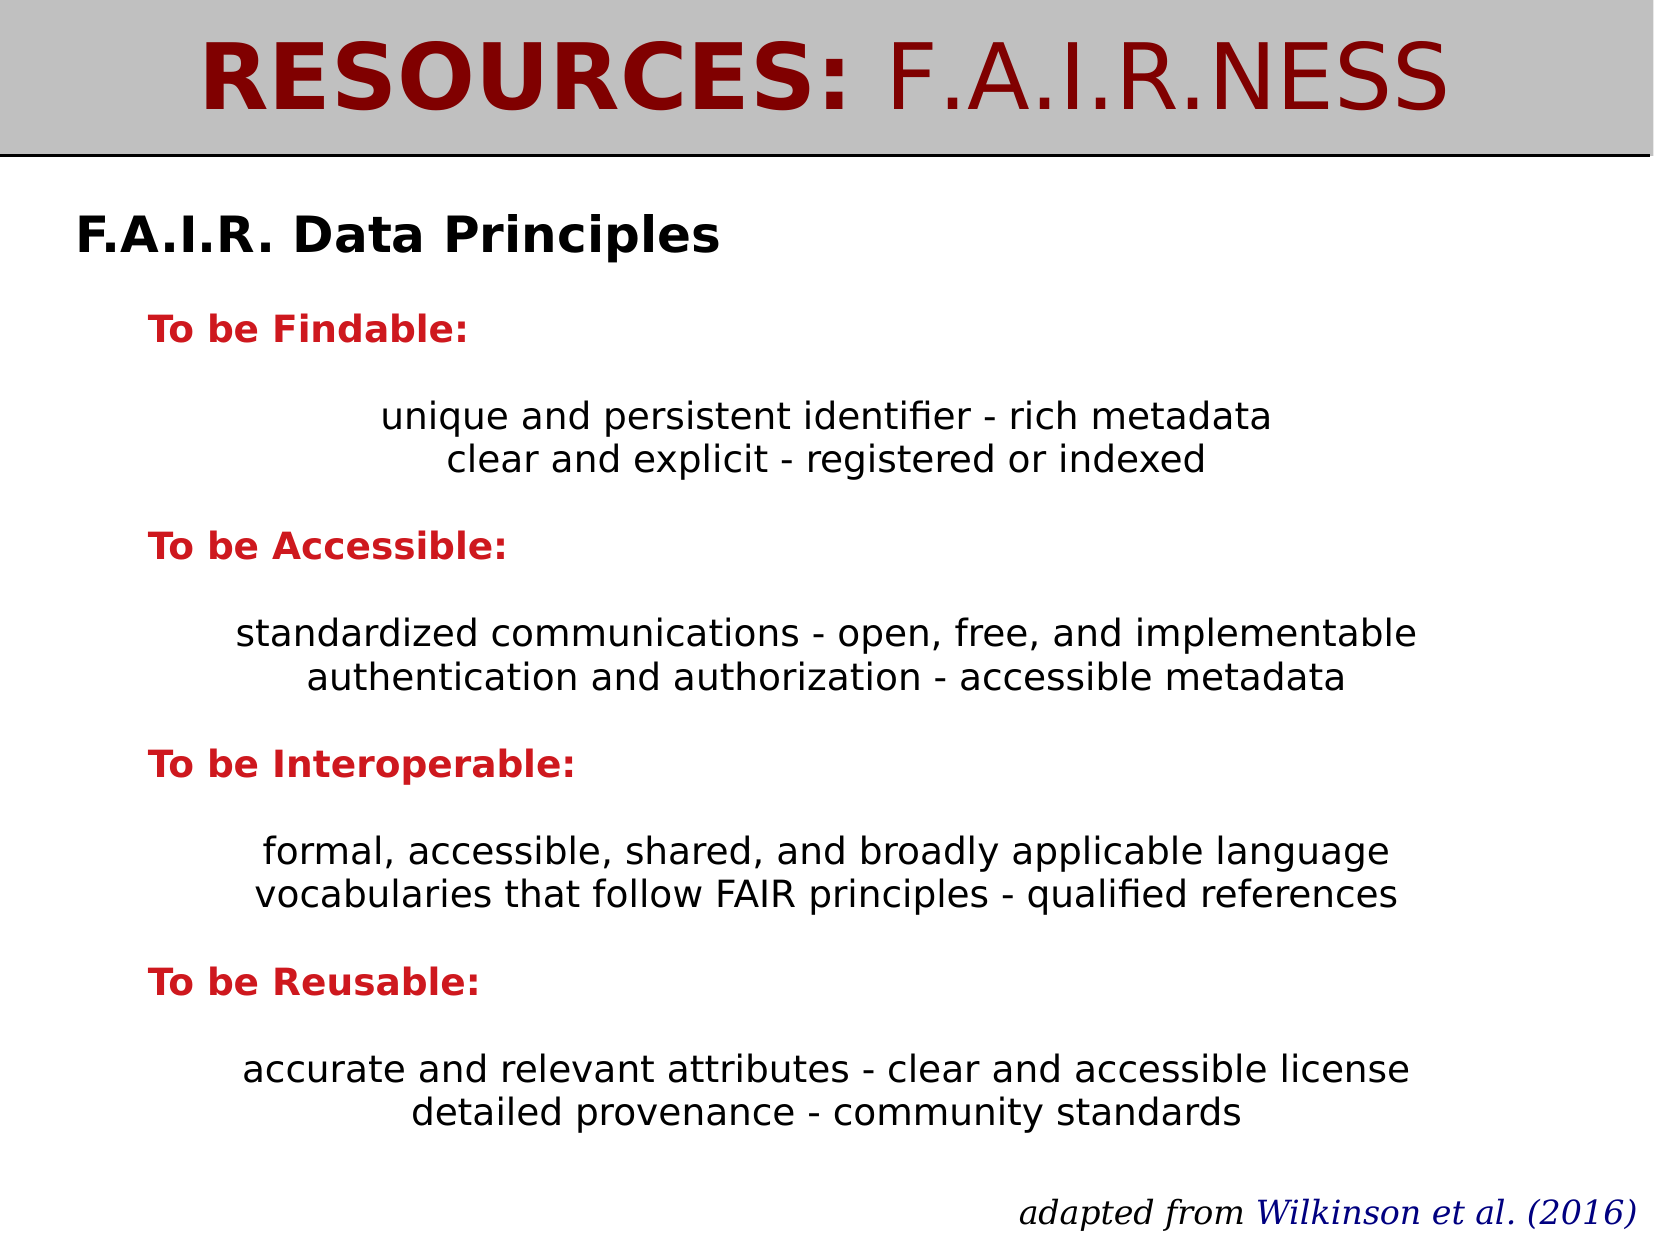

RESOURCES: F.A.I.R.NESS
F.A.I.R. Data Principles
To be Findable:
unique and persistent identifier - rich metadata
clear and explicit - registered or indexed
To be Accessible:
standardized communications - open, free, and implementable
authentication and authorization - accessible metadata
To be Interoperable:
formal, accessible, shared, and broadly applicable language vocabularies that follow FAIR principles - qualified references
To be Reusable:
accurate and relevant attributes - clear and accessible license
detailed provenance - community standards
adapted from Wilkinson et al. (2016)